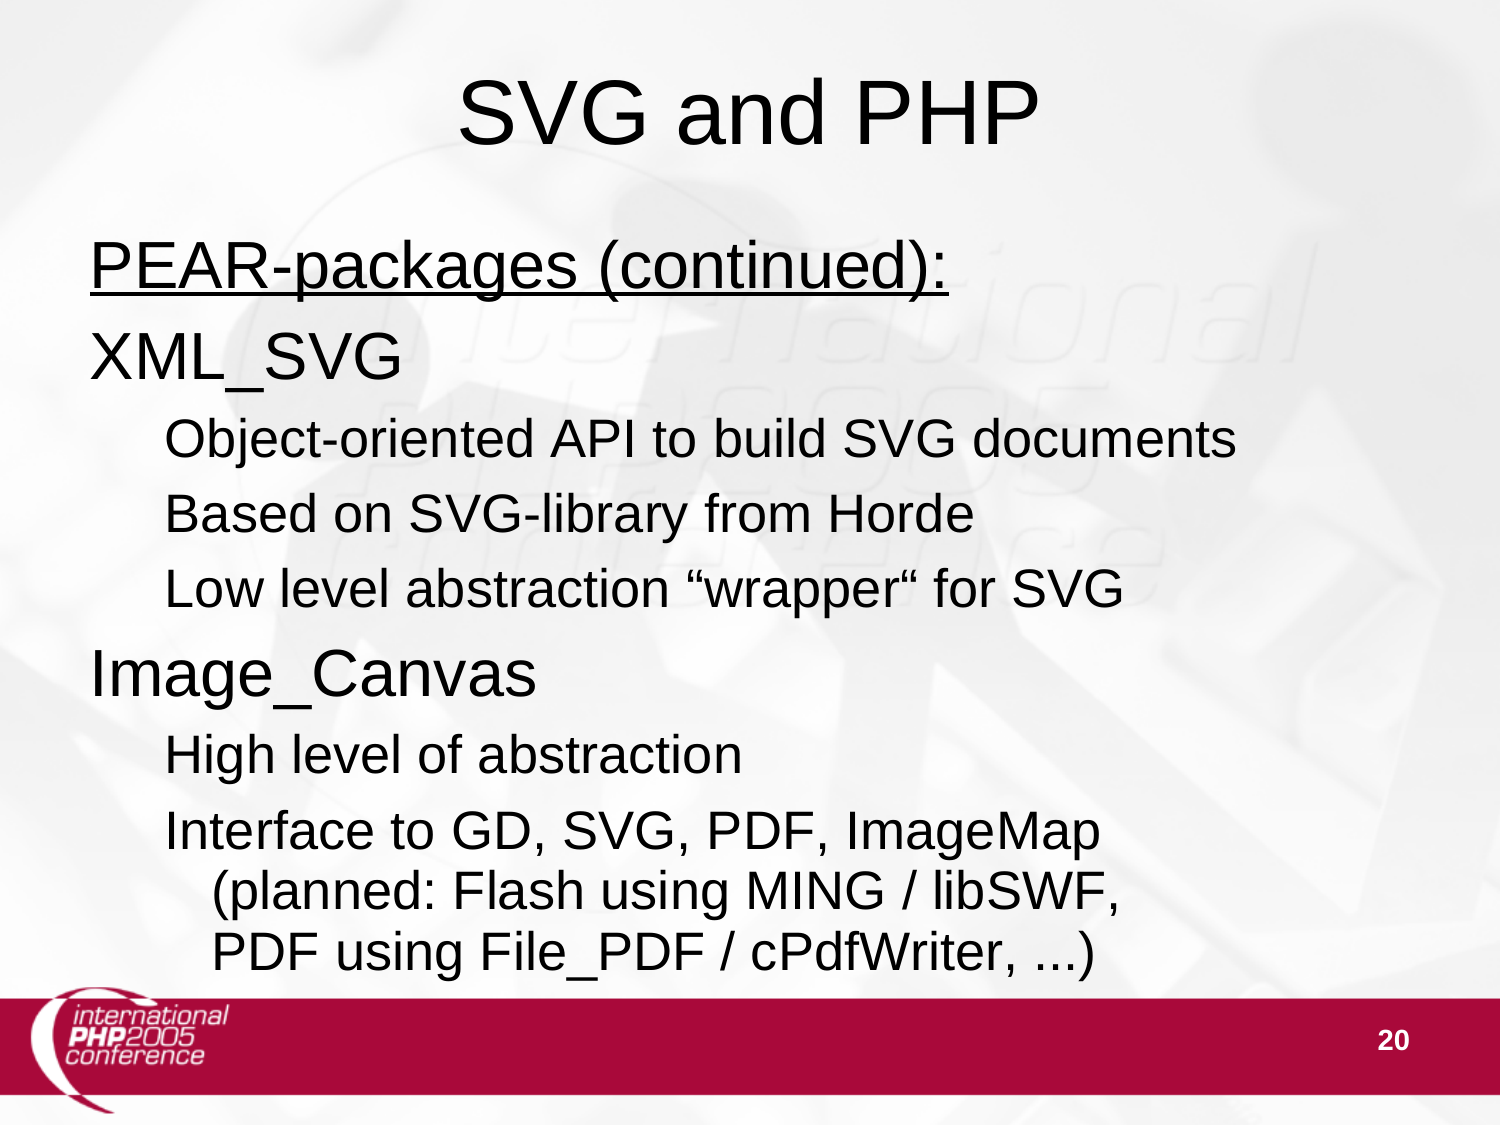

# SVG and PHP
PEAR-packages (continued):
XML_SVG
Object-oriented API to build SVG documents
Based on SVG-library from Horde
Low level abstraction “wrapper“ for SVG
Image_Canvas
High level of abstraction
Interface to GD, SVG, PDF, ImageMap
(planned: Flash using MING / libSWF,
PDF using File_PDF / cPdfWriter, ...)
20